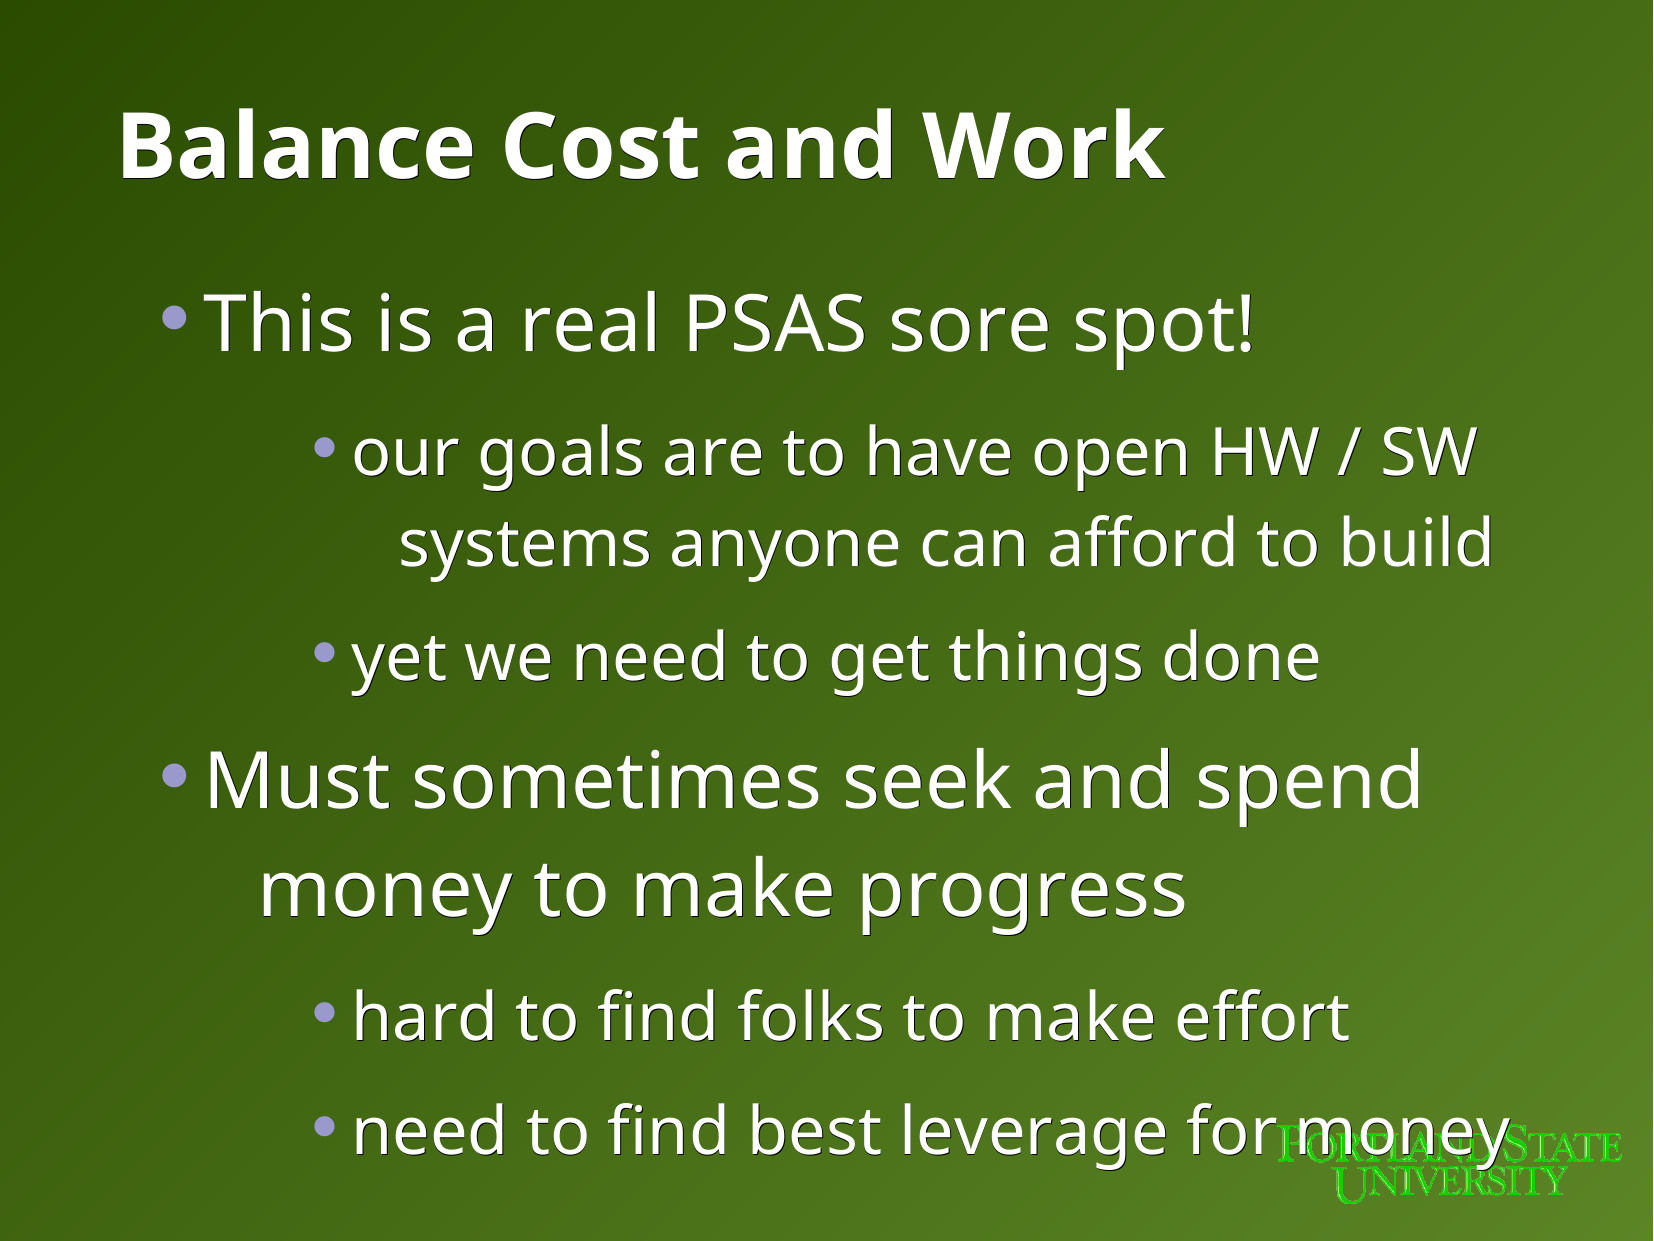

# Balance Cost and Work
This is a real PSAS sore spot!
our goals are to have open HW / SW systems anyone can afford to build
yet we need to get things done
Must sometimes seek and spend money to make progress
hard to find folks to make effort
need to find best leverage for money